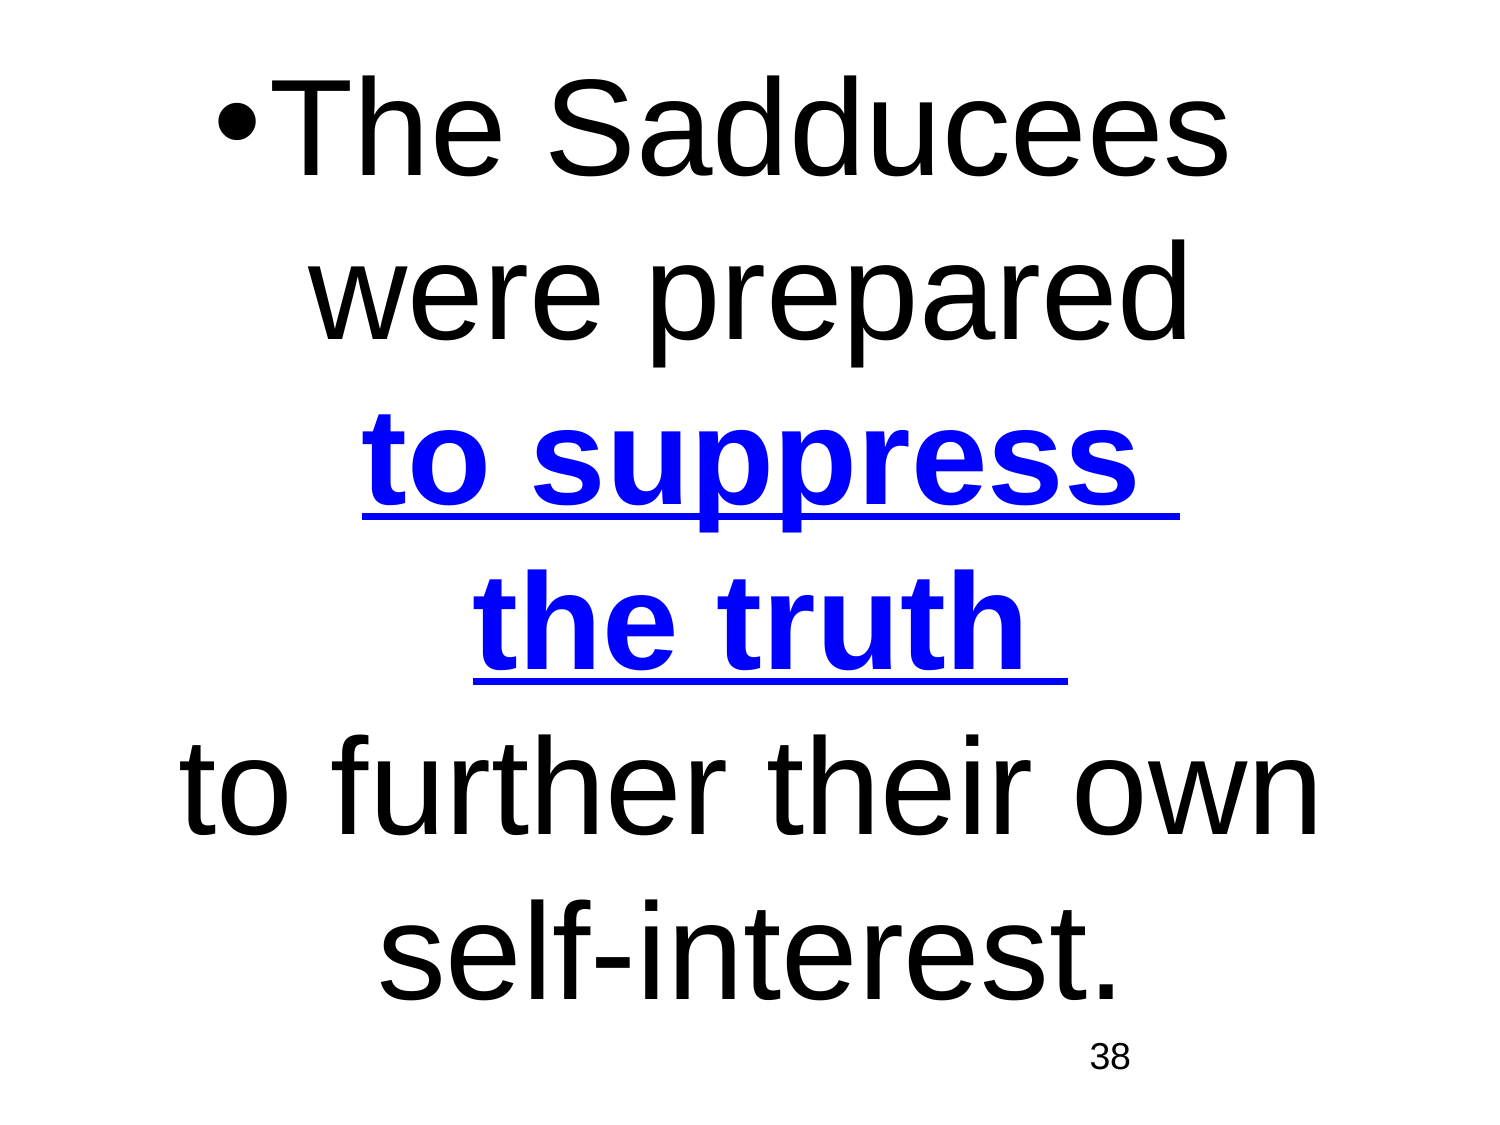

# The Sadducees were prepared to suppress the truth to further their own self-interest.
38